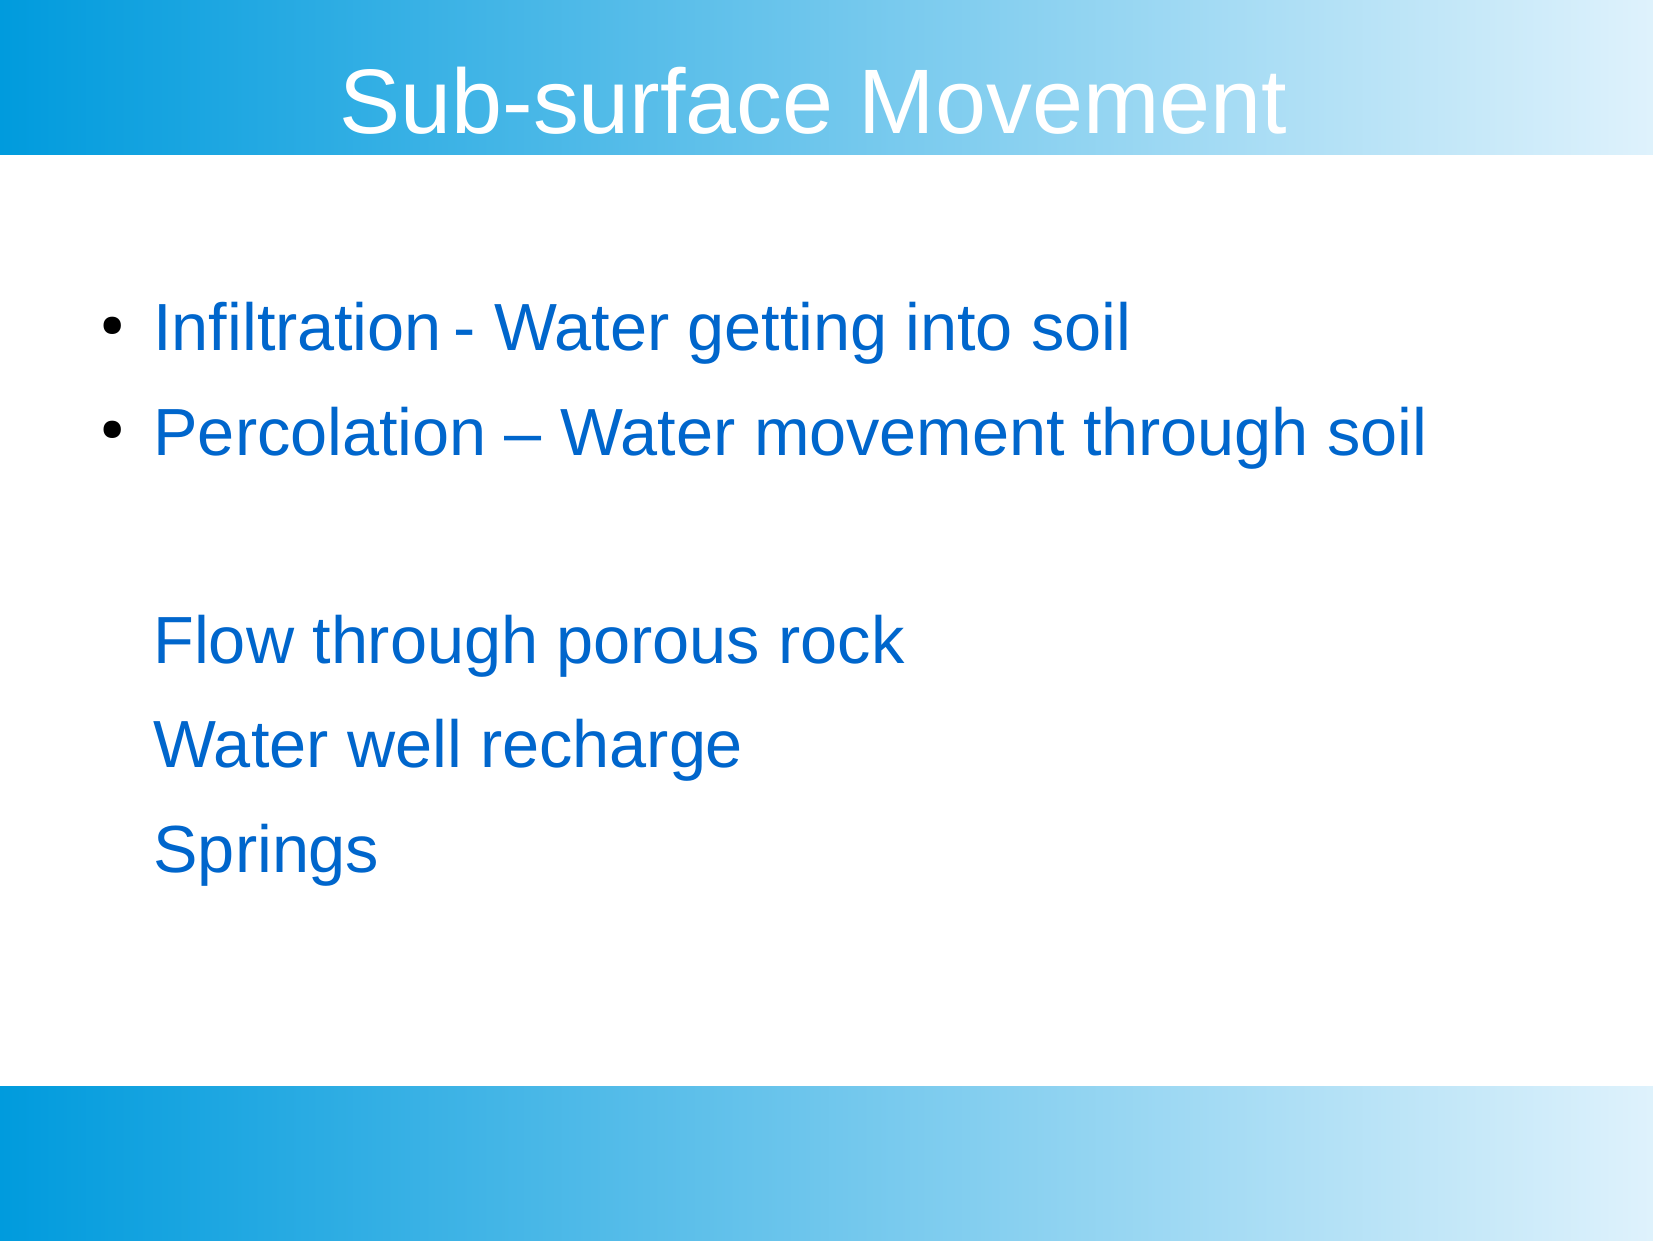

# Sub-surface Movement
Infiltration	- Water getting into soil
Percolation – Water movement through soil
Flow through porous rock
Water well recharge
Springs